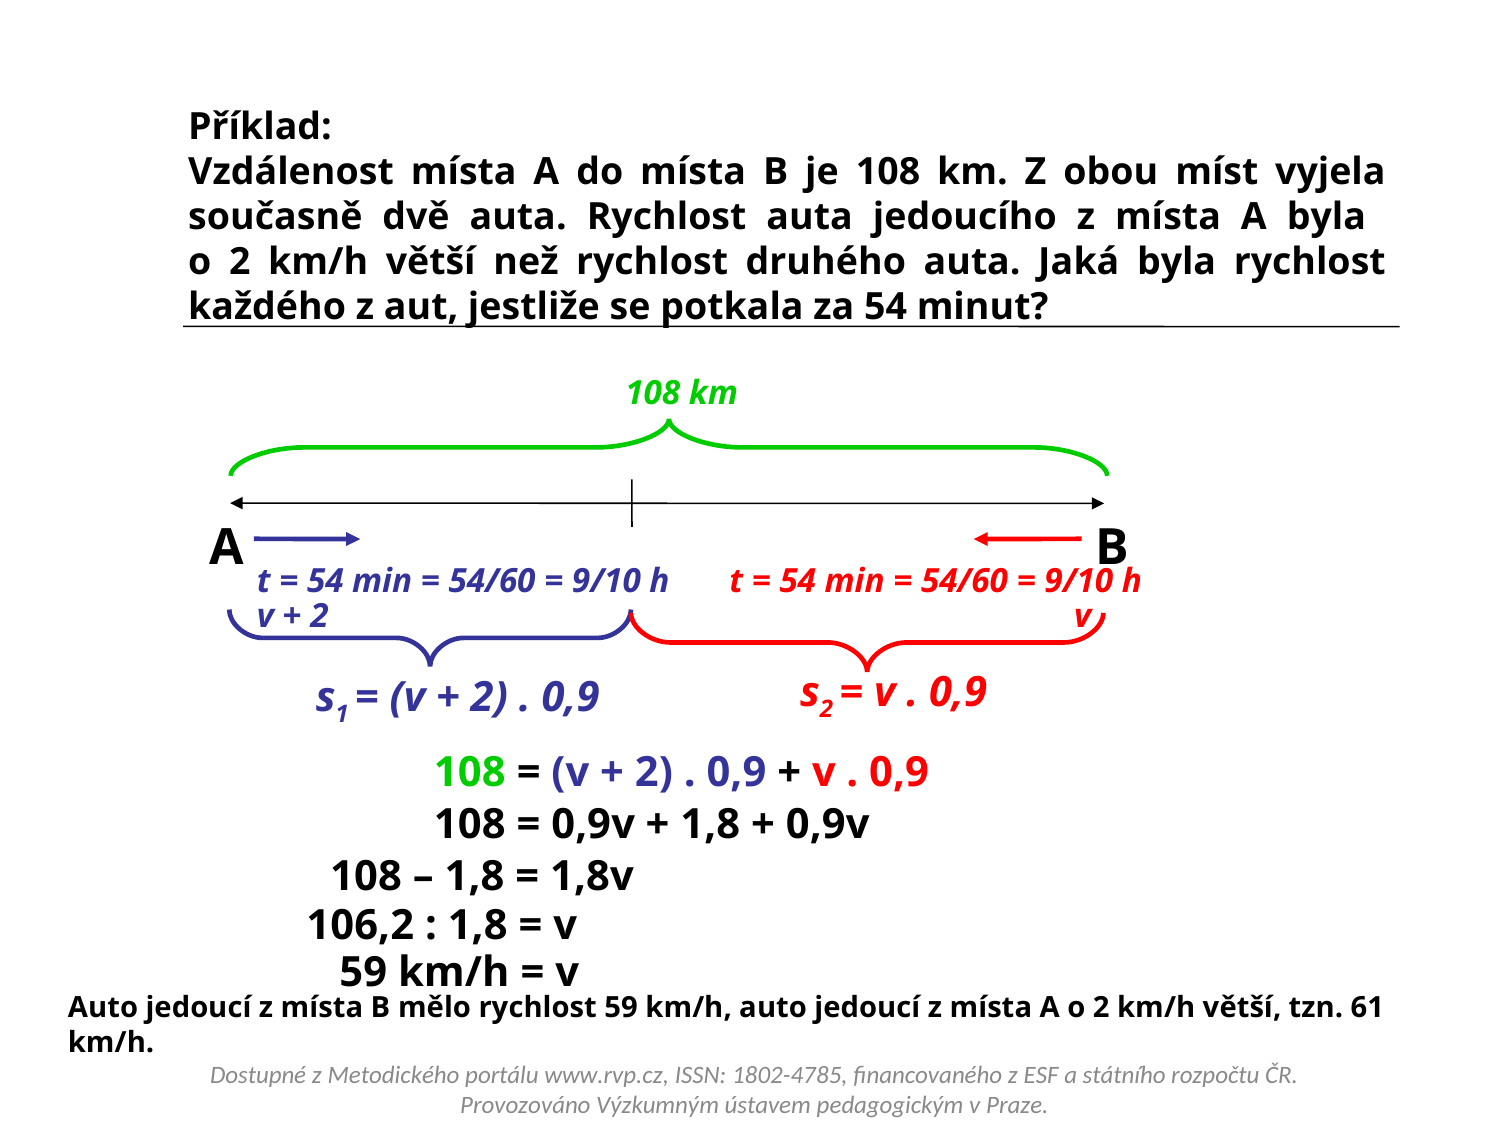

Příklad:
Vzdálenost místa A do místa B je 108 km. Z obou míst vyjela současně dvě auta. Rychlost auta jedoucího z místa A byla
o 2 km/h větší než rychlost druhého auta. Jaká byla rychlost každého z aut, jestliže se potkala za 54 minut?
108 km
A
B
t = 54 min = 54/60 = 9/10 h
t = 54 min = 54/60 = 9/10 h
v + 2
v
s2 = v . 0,9
s1 = (v + 2) . 0,9
108 = (v + 2) . 0,9 + v . 0,9
108 = 0,9v + 1,8 + 0,9v
108 – 1,8 = 1,8v
106,2 : 1,8 = v
59 km/h = v
Auto jedoucí z místa B mělo rychlost 59 km/h, auto jedoucí z místa A o 2 km/h větší, tzn. 61 km/h.